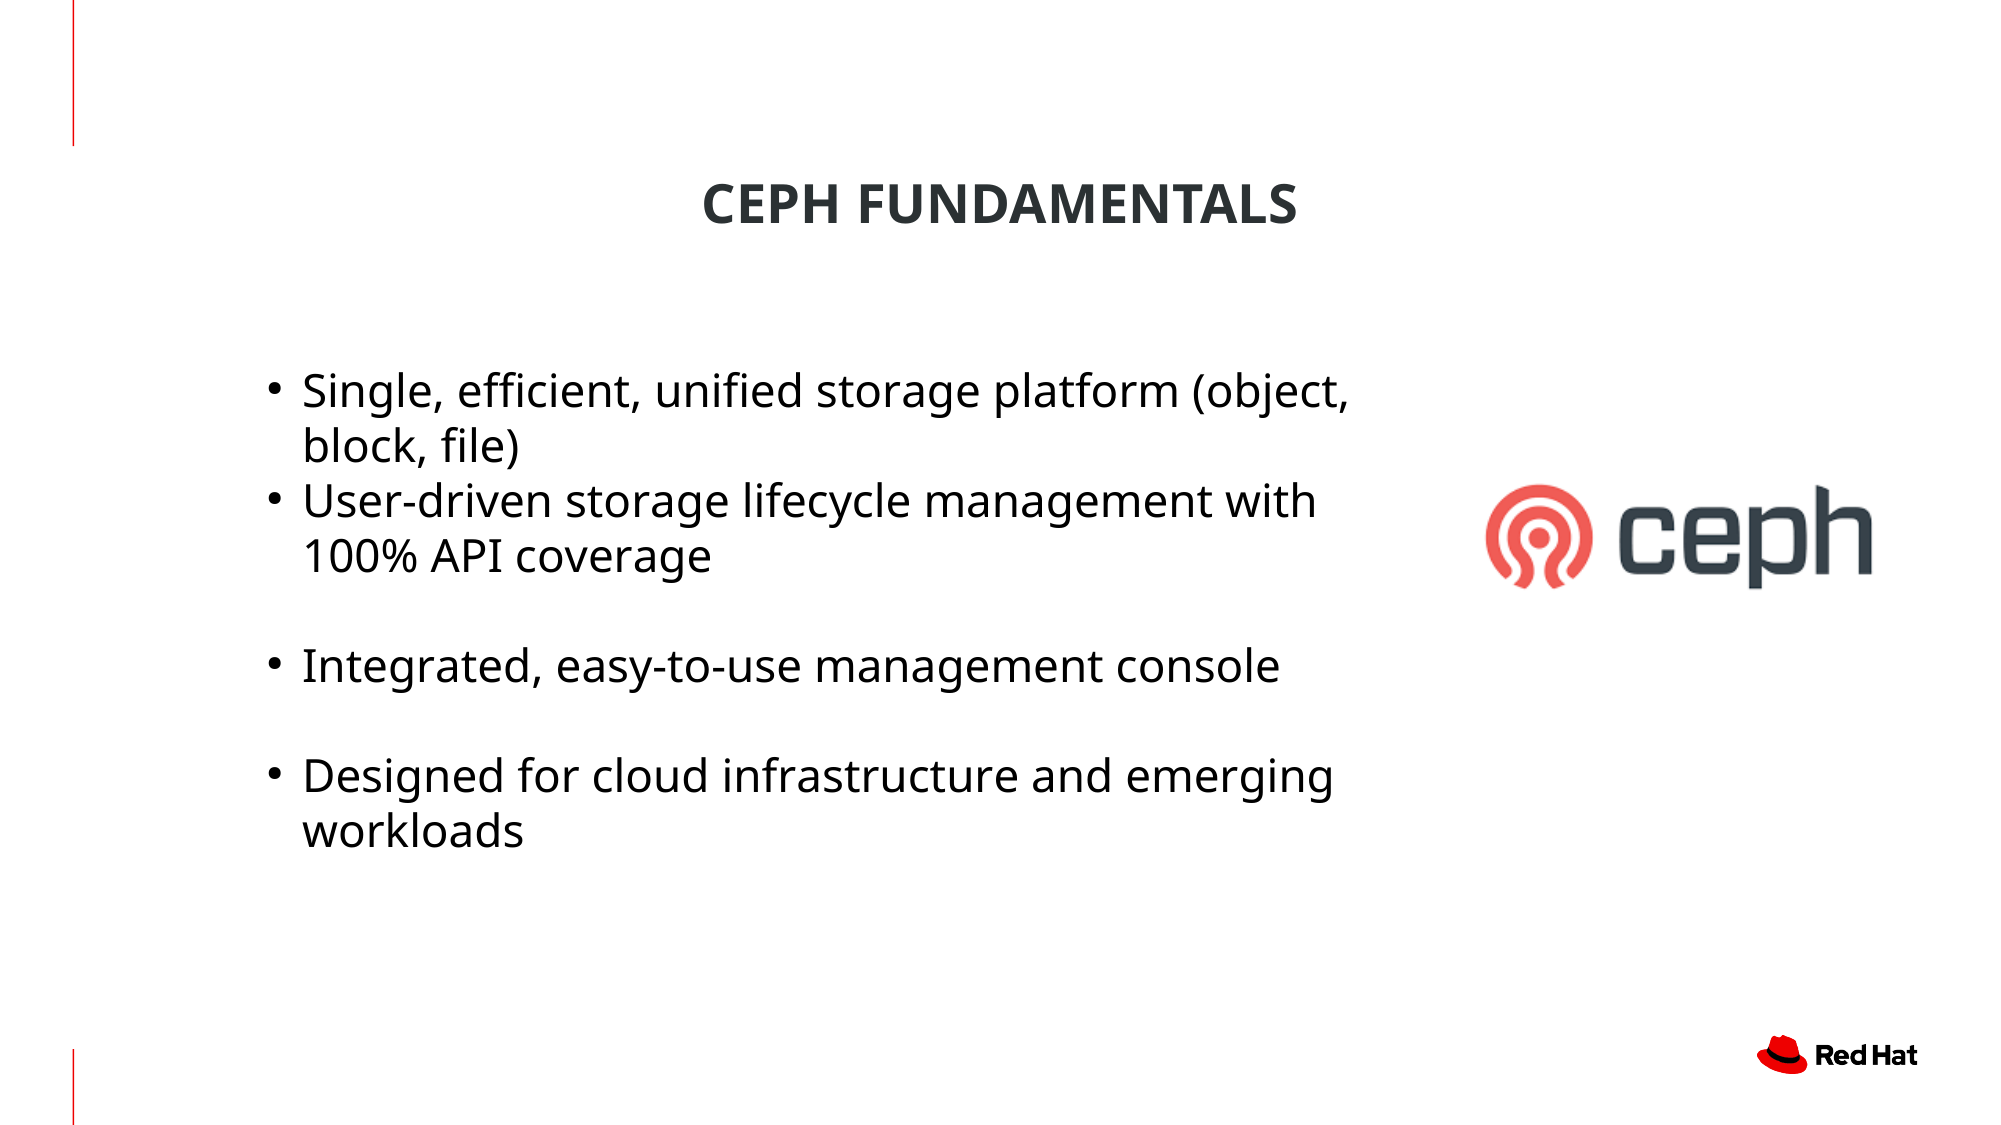

# Ceph fundamentals
Single, efficient, unified storage platform (object, block, file)
User-driven storage lifecycle management with 100% API coverage
Integrated, easy-to-use management console
Designed for cloud infrastructure and emerging workloads
No Central Metadata Server
• Suitable for unstructured data storage
• No single point of failure